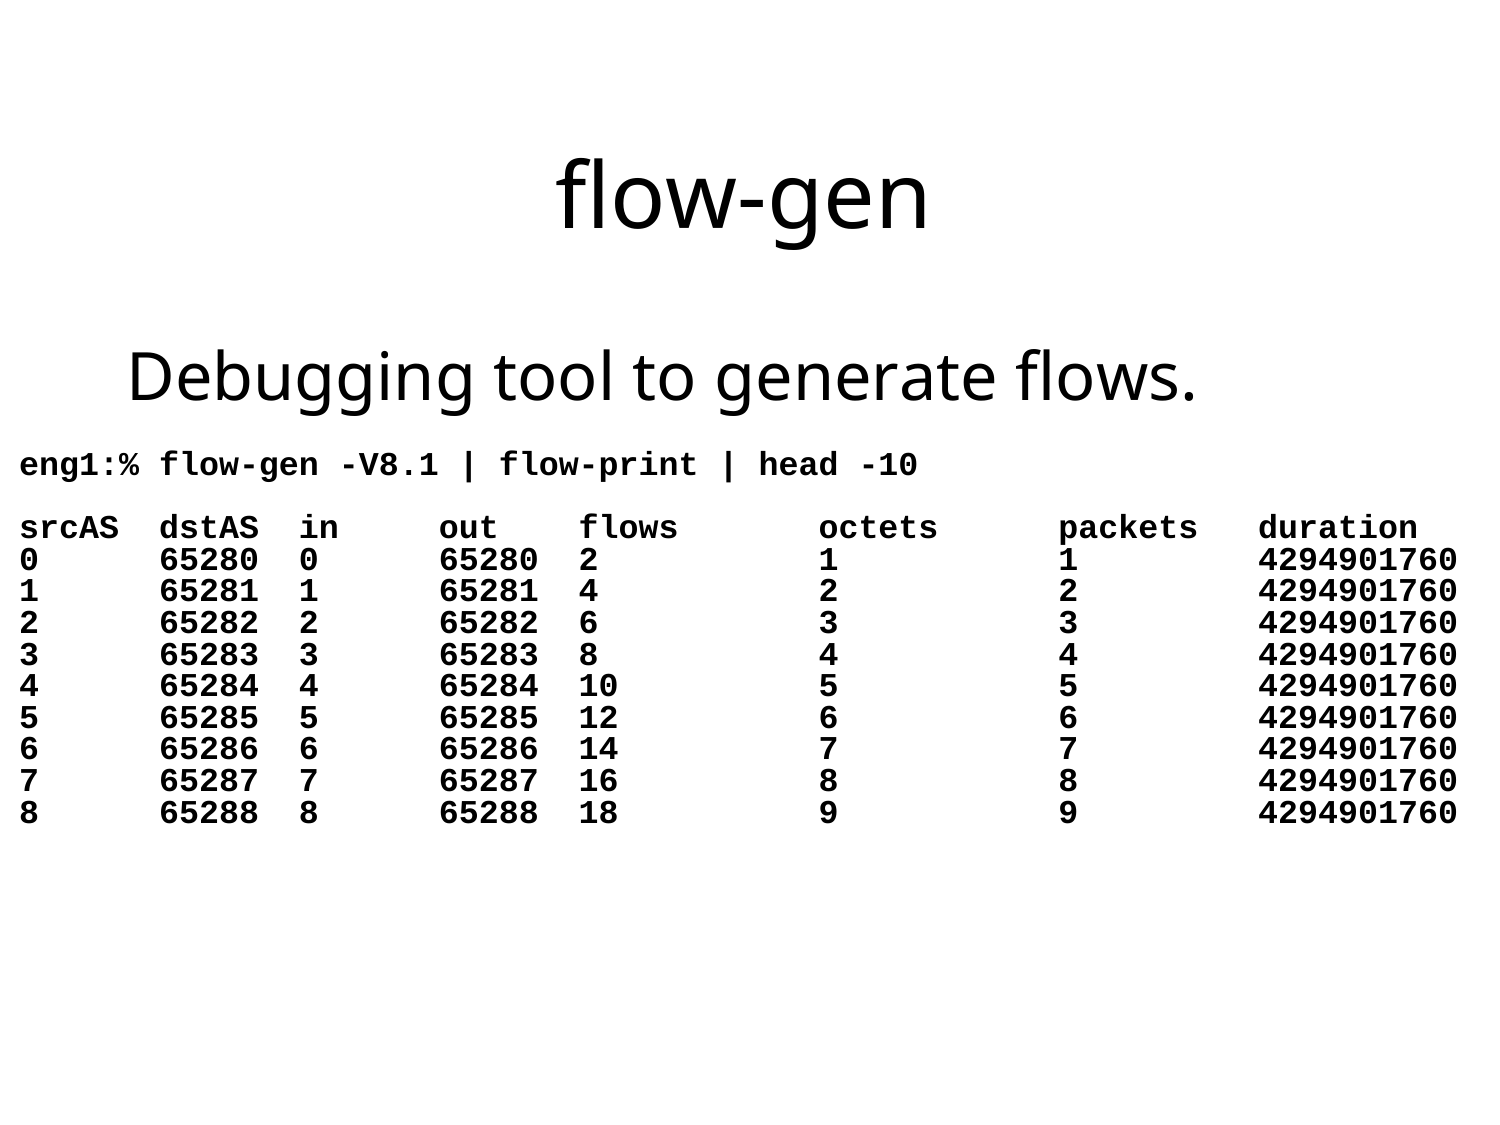

# flow-gen
Debugging tool to generate flows.
eng1:% flow-gen -V8.1 | flow-print | head -10
srcAS dstAS in out flows octets packets duration
0 65280 0 65280 2 1 1 4294901760
1 65281 1 65281 4 2 2 4294901760
2 65282 2 65282 6 3 3 4294901760
3 65283 3 65283 8 4 4 4294901760
4 65284 4 65284 10 5 5 4294901760
5 65285 5 65285 12 6 6 4294901760
6 65286 6 65286 14 7 7 4294901760
7 65287 7 65287 16 8 8 4294901760
8 65288 8 65288 18 9 9 4294901760